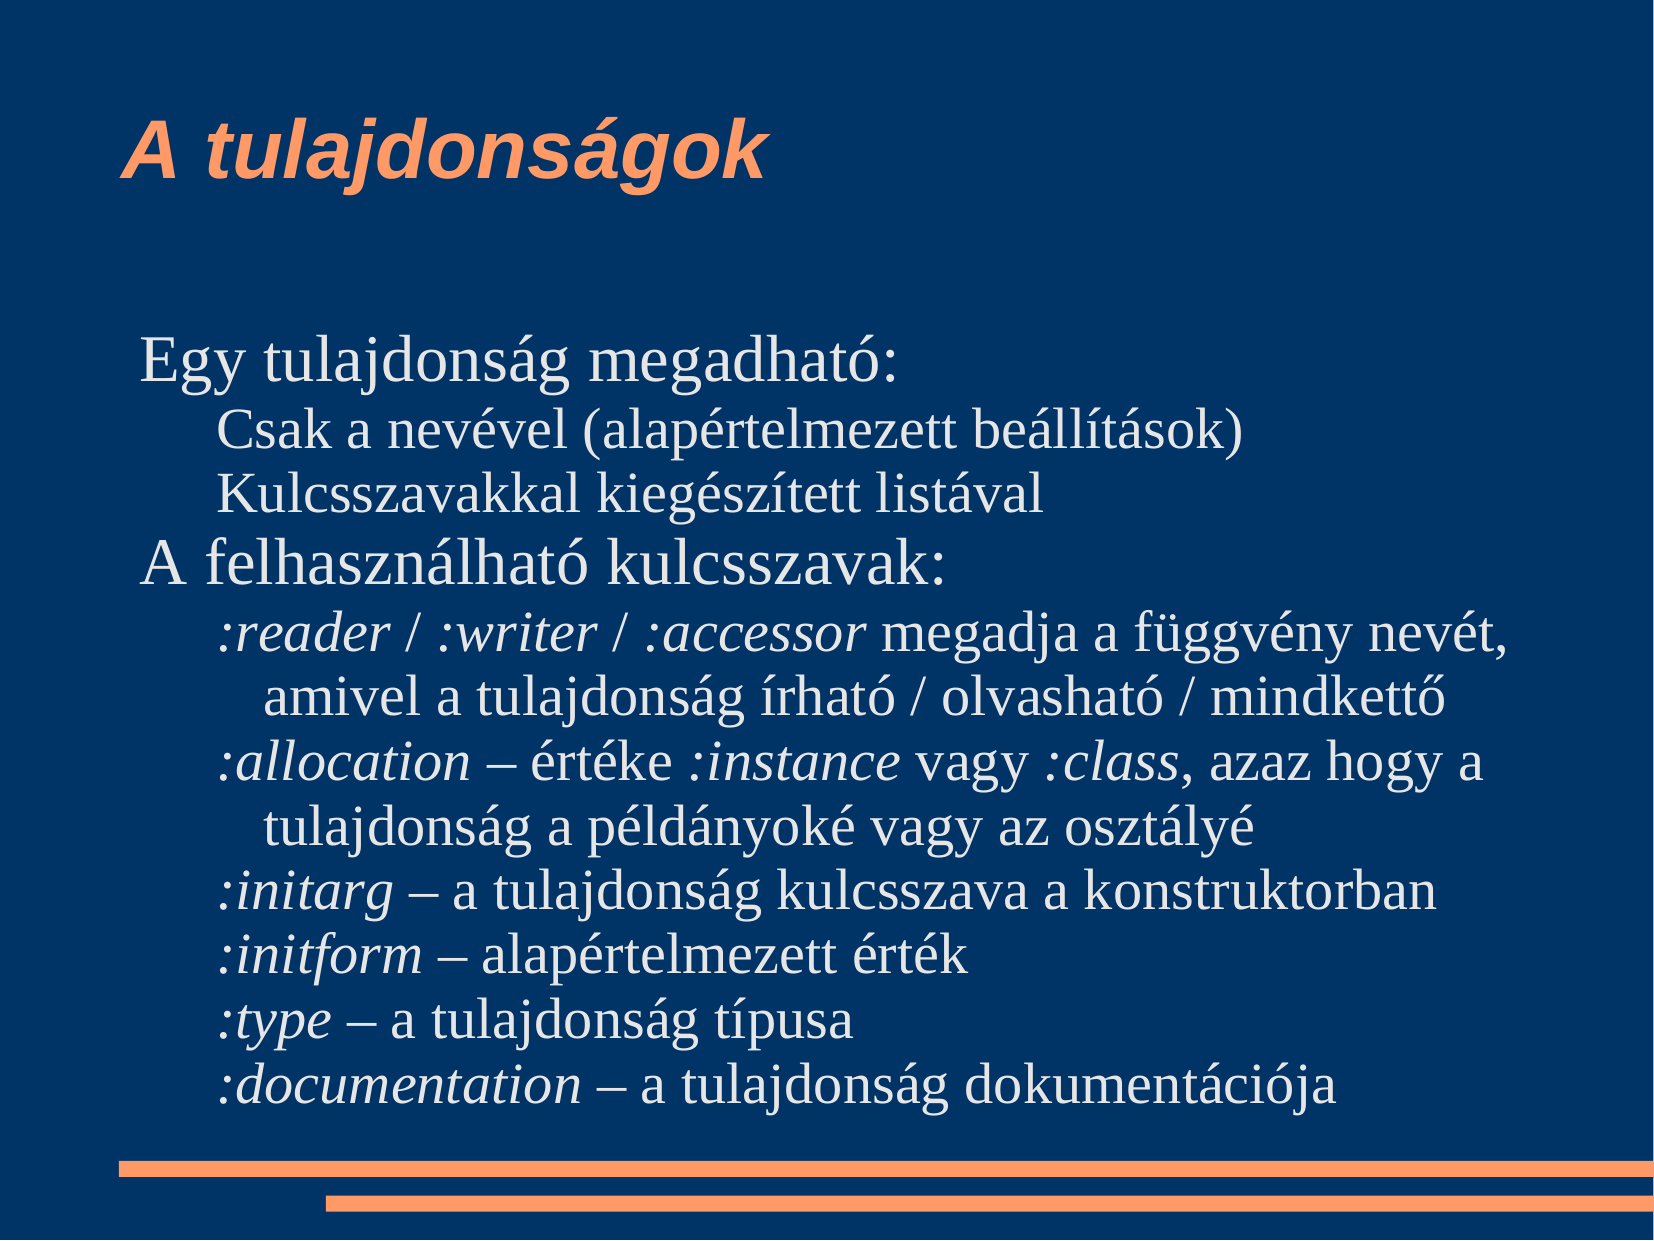

# A tulajdonságok
Egy tulajdonság megadható:
Csak a nevével (alapértelmezett beállítások)
Kulcsszavakkal kiegészített listával
A felhasználható kulcsszavak:
:reader / :writer / :accessor megadja a függvény nevét,
amivel a tulajdonság írható / olvasható / mindkettő
:allocation – értéke :instance vagy :class, azaz hogy a tulajdonság a példányoké vagy az osztályé
:initarg – a tulajdonság kulcsszava a konstruktorban
:initform – alapértelmezett érték
:type – a tulajdonság típusa
:documentation – a tulajdonság dokumentációja